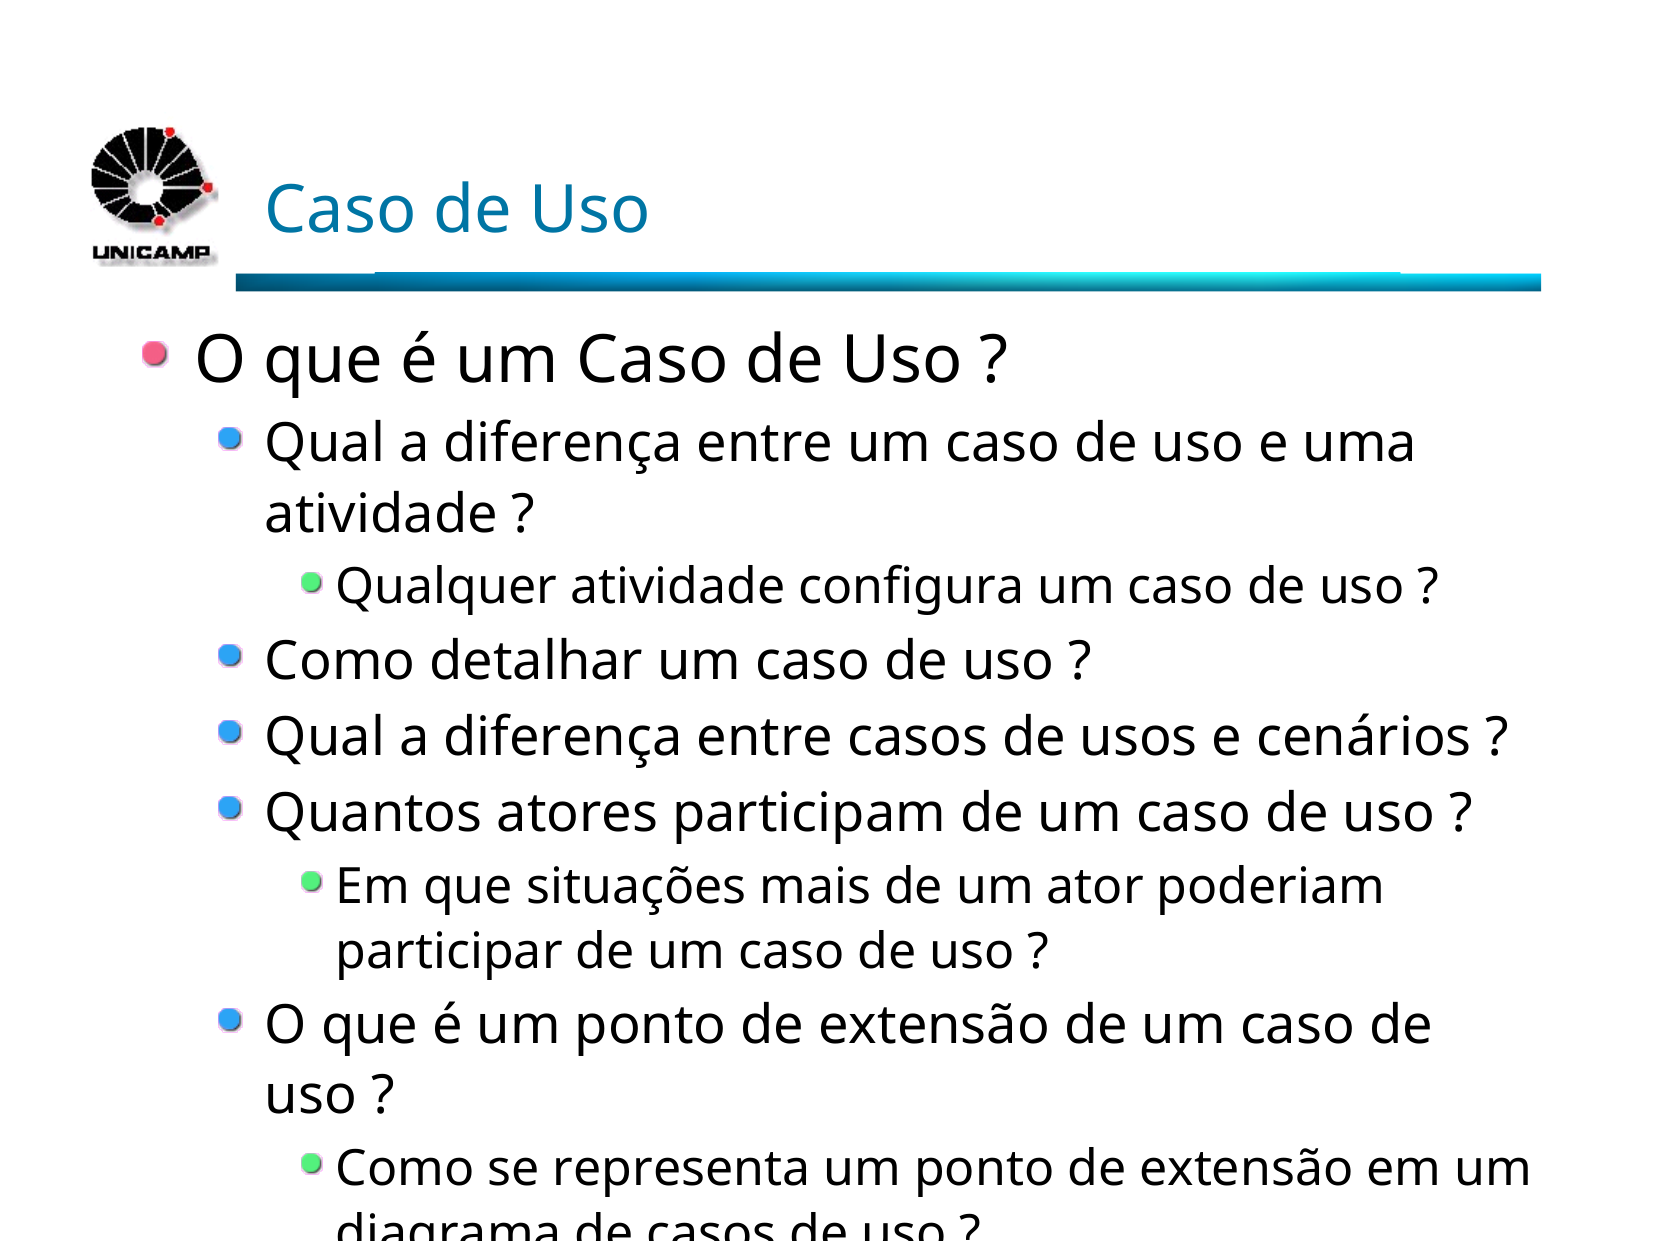

# Caso de Uso
O que é um Caso de Uso ?
Qual a diferença entre um caso de uso e uma atividade ?
Qualquer atividade configura um caso de uso ?
Como detalhar um caso de uso ?
Qual a diferença entre casos de usos e cenários ?
Quantos atores participam de um caso de uso ?
Em que situações mais de um ator poderiam participar de um caso de uso ?
O que é um ponto de extensão de um caso de uso ?
Como se representa um ponto de extensão em um diagrama de casos de uso ?